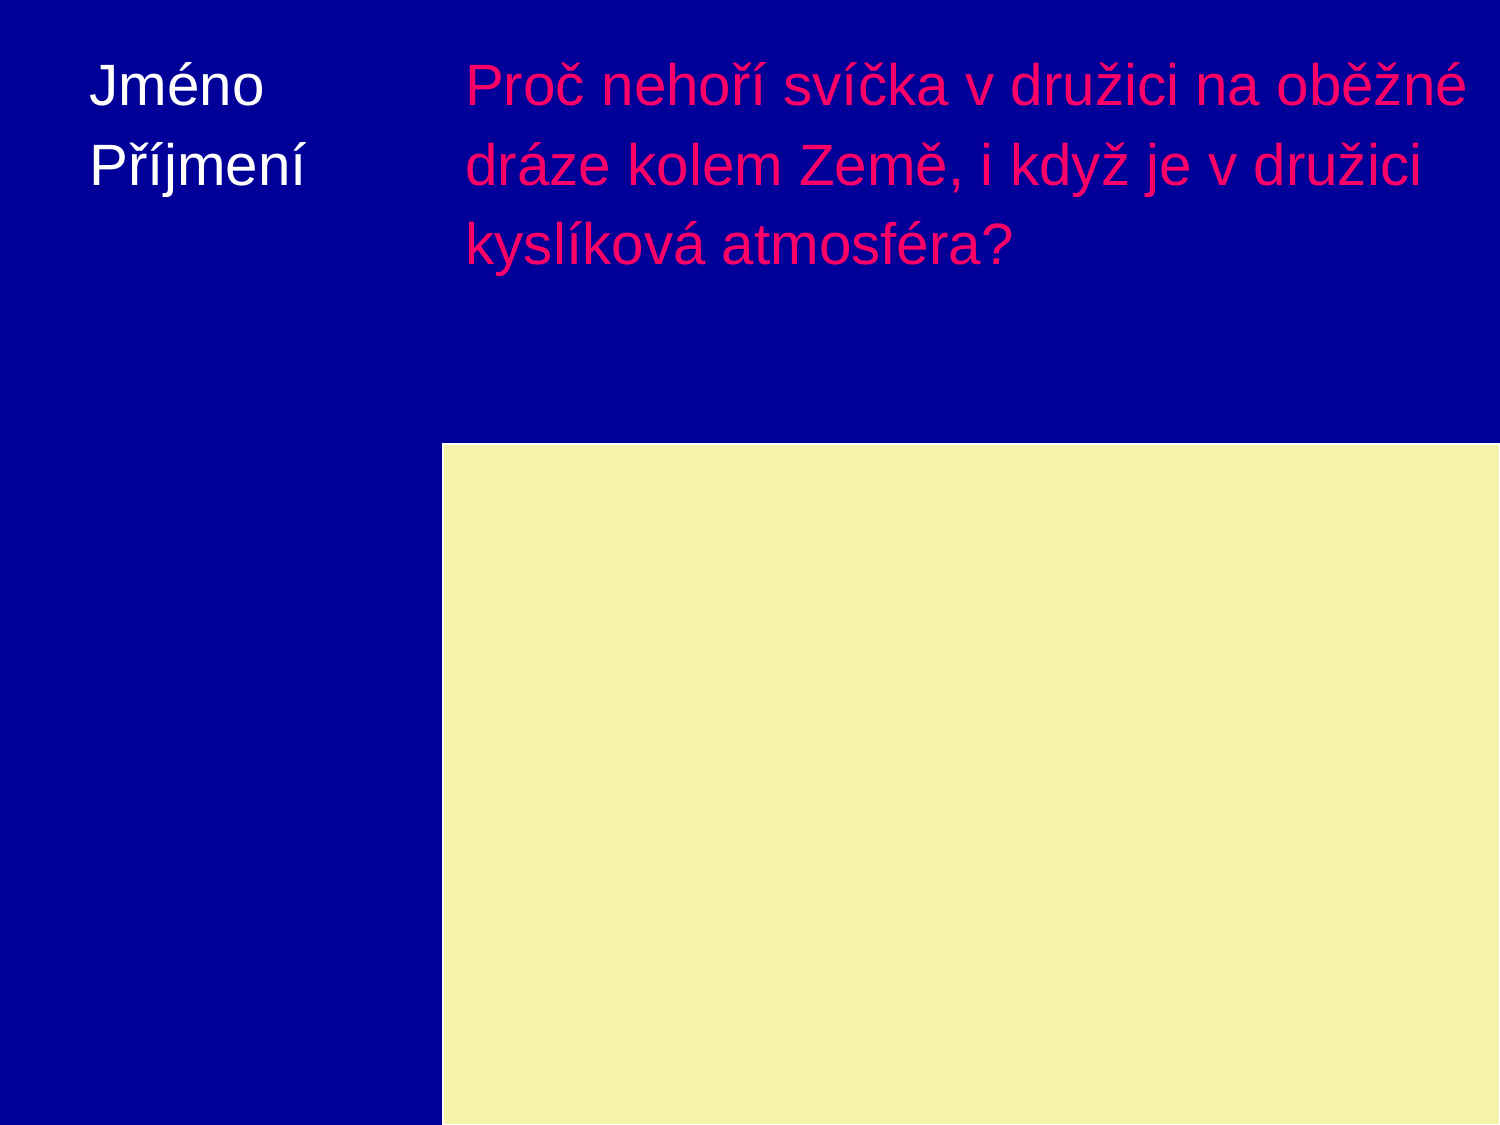

Jméno
Příjmení
Proč nehoří svíčka v družici na oběžné
dráze kolem Země, i když je v družici
kyslíková atmosféra?
Plamen svíčky brzy vyčerpá ze svého okolí
kyslík a svíčka zhasne. Za beztížného stavu
totiž nedochází k tepelné výměně vertikálním
prouděním, protože tíha teplého i studeného
vzduchu je stejná.